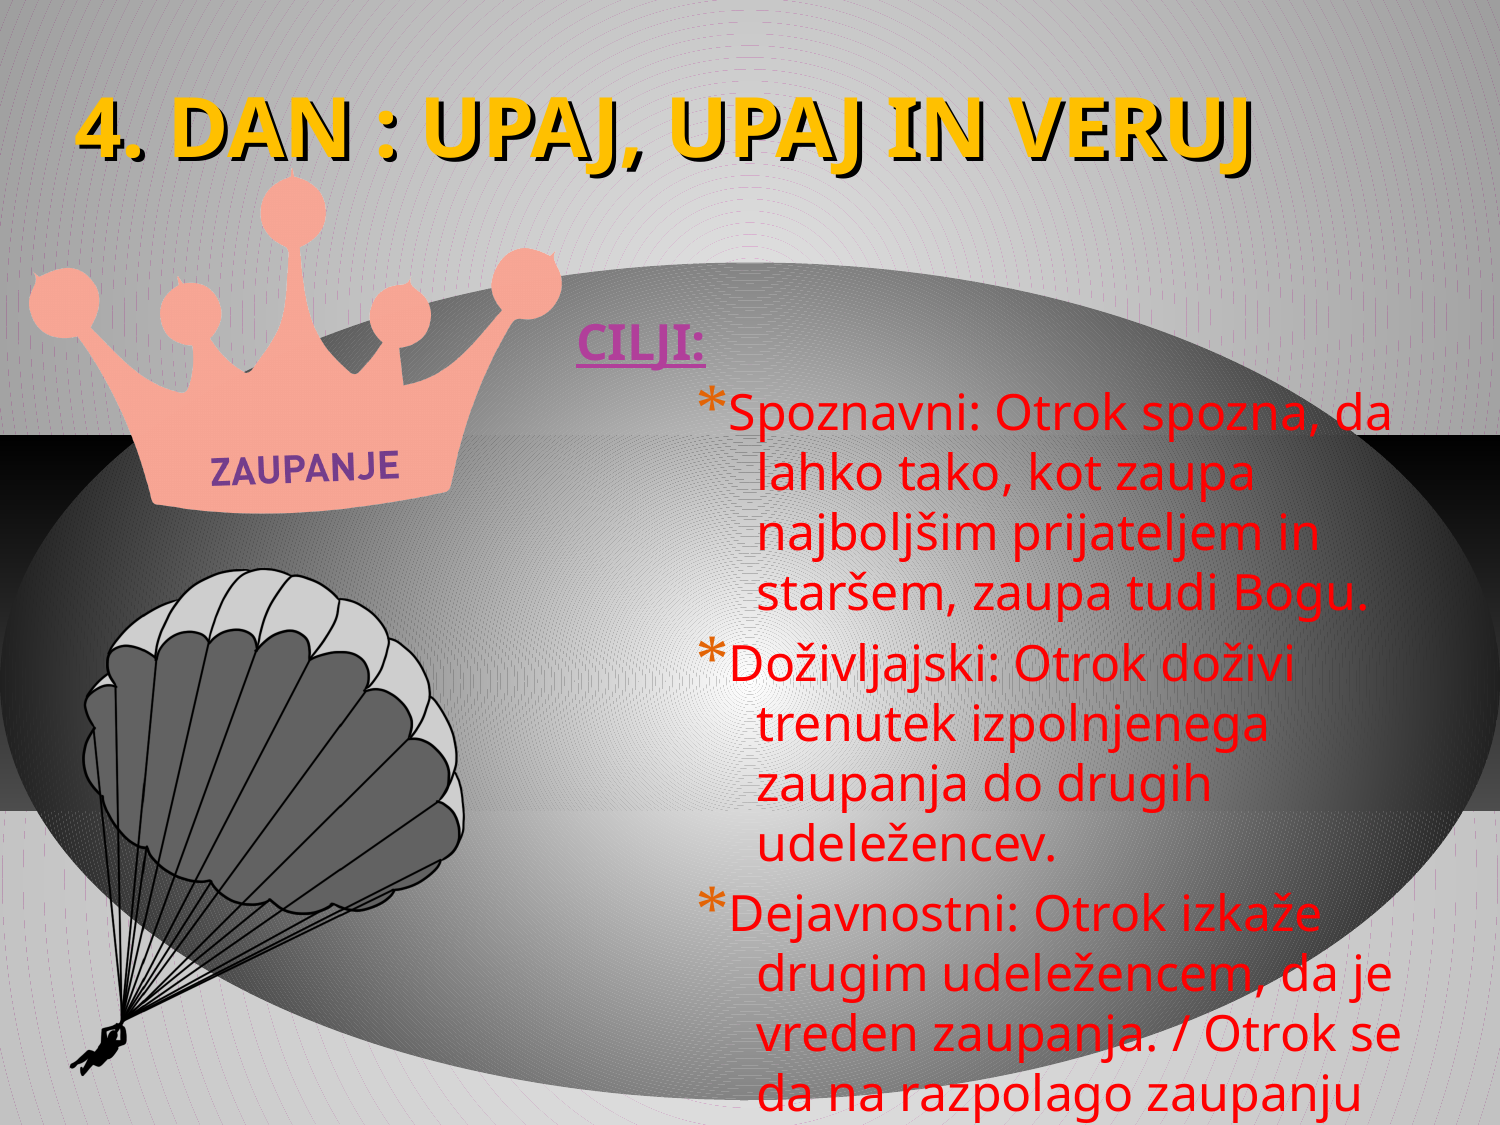

4. DAN : UPAJ, UPAJ IN VERUJ
# CILJI:
Spoznavni: Otrok spozna, da lahko tako, kot zaupa najboljšim prijateljem in staršem, zaupa tudi Bogu.
Doživljajski: Otrok doživi trenutek izpolnjenega zaupanja do drugih udeležencev.
Dejavnostni: Otrok izkaže drugim udeležencem, da je vreden zaupanja. / Otrok se da na razpolago zaupanju drugega.